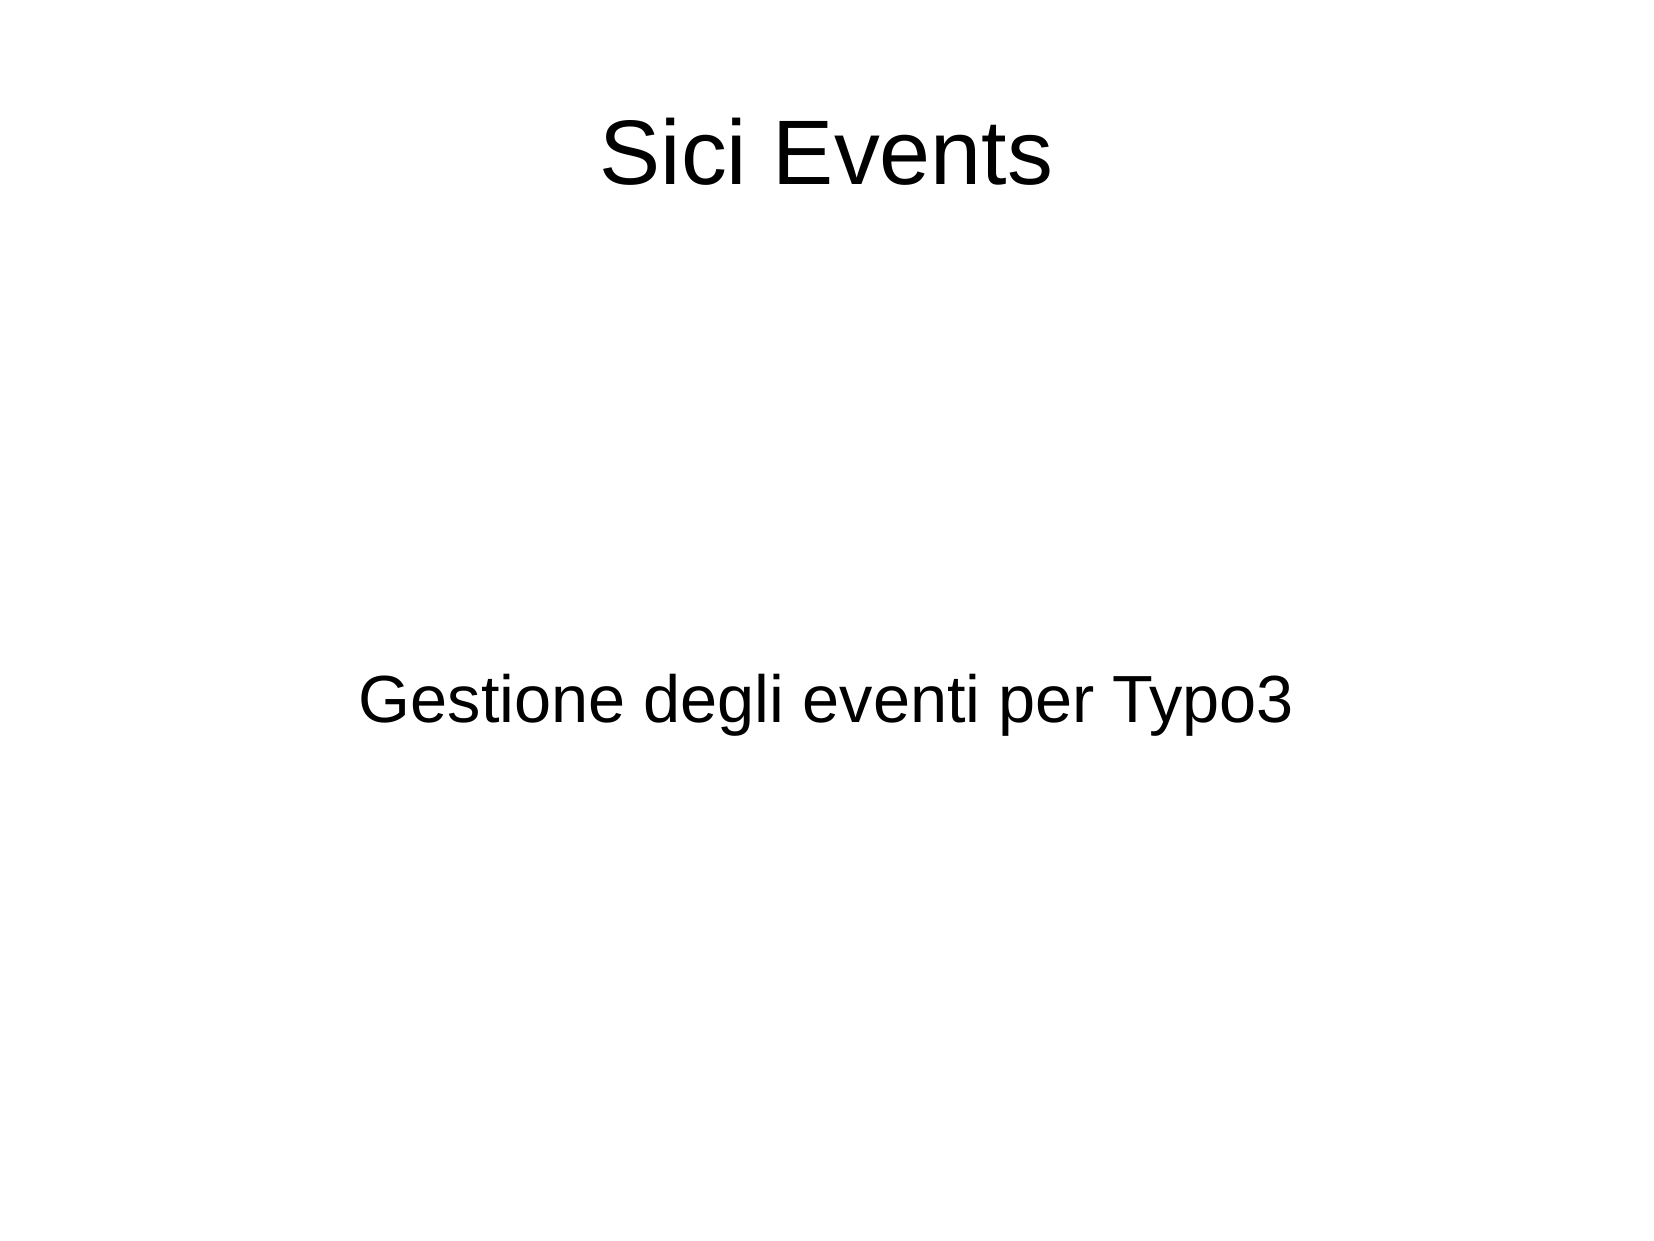

# Sici Events
Gestione degli eventi per Typo3